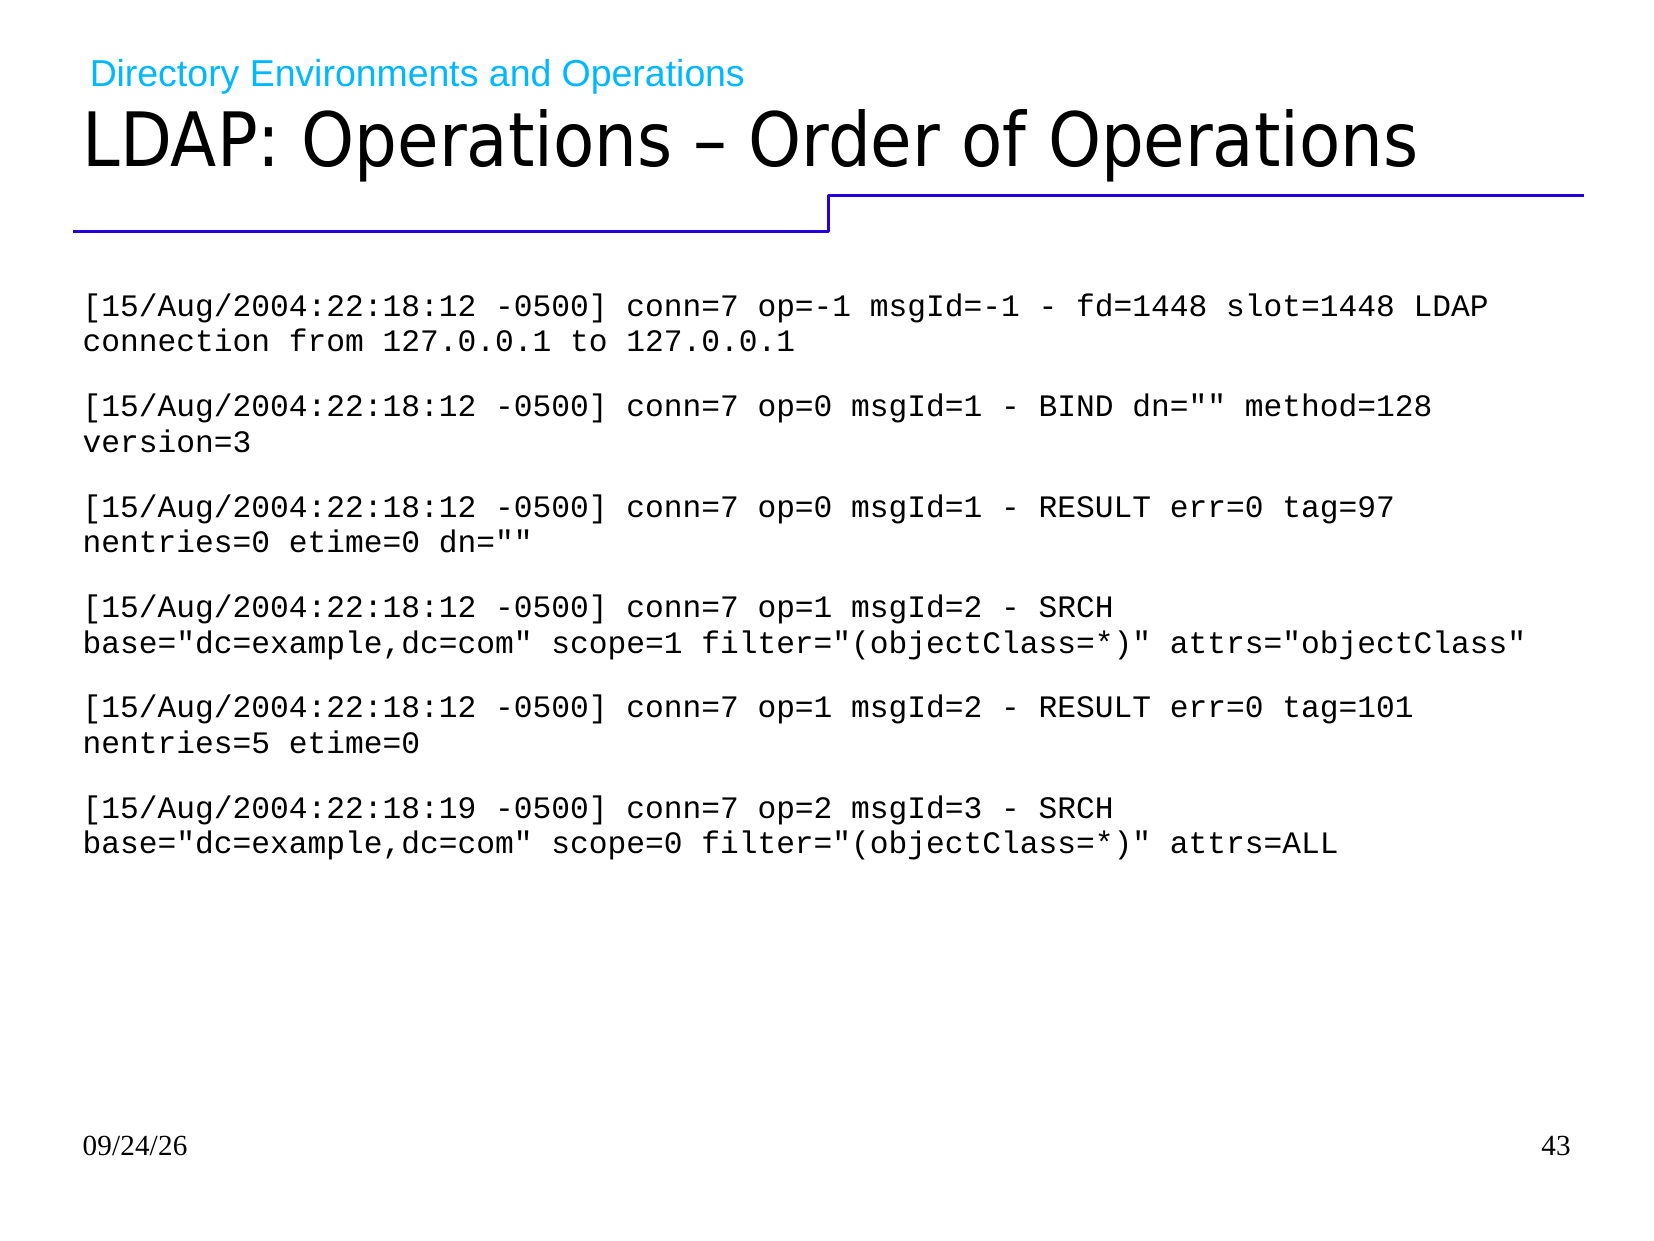

Directory Environments and Operations
# LDAP: Operations – Order of Operations
[15/Aug/2004:22:18:12 -0500] conn=7 op=-1 msgId=-1 - fd=1448 slot=1448 LDAP connection from 127.0.0.1 to 127.0.0.1
[15/Aug/2004:22:18:12 -0500] conn=7 op=0 msgId=1 - BIND dn="" method=128 version=3
[15/Aug/2004:22:18:12 -0500] conn=7 op=0 msgId=1 - RESULT err=0 tag=97 nentries=0 etime=0 dn=""
[15/Aug/2004:22:18:12 -0500] conn=7 op=1 msgId=2 - SRCH base="dc=example,dc=com" scope=1 filter="(objectClass=*)" attrs="objectClass"
[15/Aug/2004:22:18:12 -0500] conn=7 op=1 msgId=2 - RESULT err=0 tag=101 nentries=5 etime=0
[15/Aug/2004:22:18:19 -0500] conn=7 op=2 msgId=3 - SRCH base="dc=example,dc=com" scope=0 filter="(objectClass=*)" attrs=ALL
43